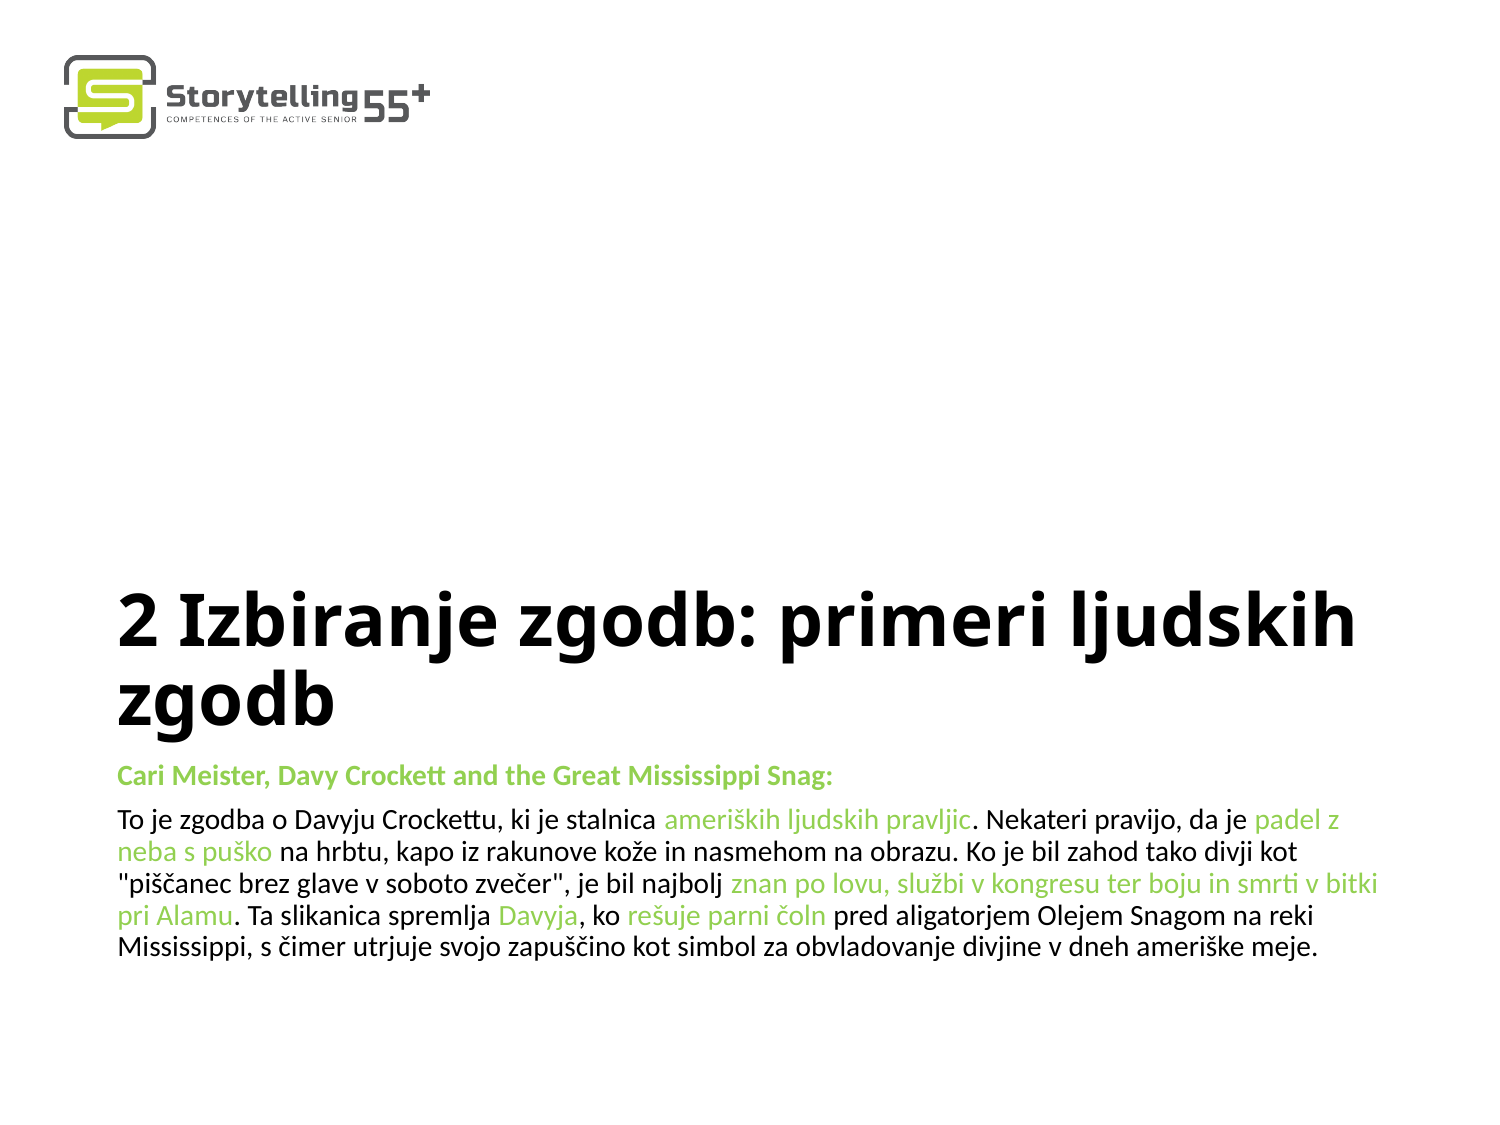

# 2 Izbiranje zgodb: primeri ljudskih zgodb
Cari Meister, Davy Crockett and the Great Mississippi Snag:
To je zgodba o Davyju Crockettu, ki je stalnica ameriških ljudskih pravljic. Nekateri pravijo, da je padel z neba s puško na hrbtu, kapo iz rakunove kože in nasmehom na obrazu. Ko je bil zahod tako divji kot "piščanec brez glave v soboto zvečer", je bil najbolj znan po lovu, službi v kongresu ter boju in smrti v bitki pri Alamu. Ta slikanica spremlja Davyja, ko rešuje parni čoln pred aligatorjem Olejem Snagom na reki Mississippi, s čimer utrjuje svojo zapuščino kot simbol za obvladovanje divjine v dneh ameriške meje.